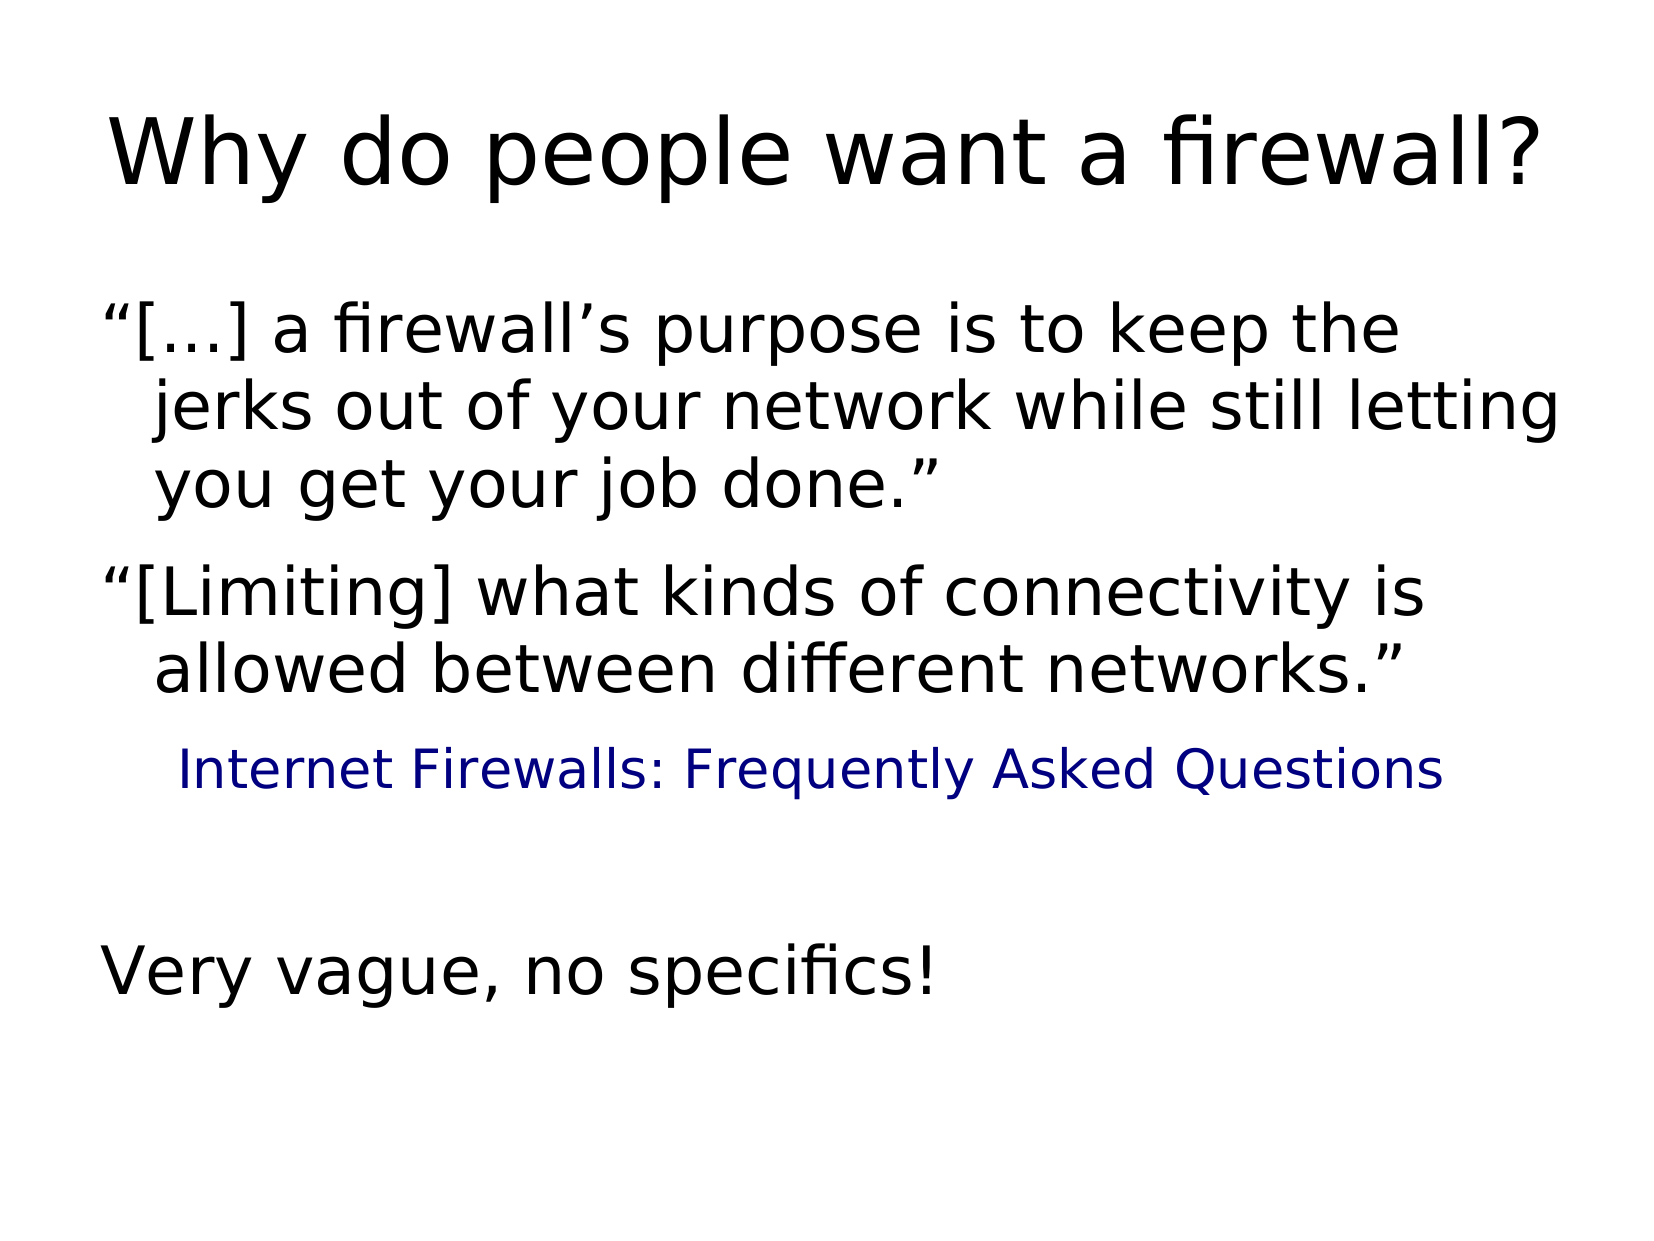

Why do people want a firewall?
# “[...] a firewall’s purpose is to keep the jerks out of your network while still letting you get your job done.”
“[Limiting] what kinds of connectivity is allowed between different networks.”
Internet Firewalls: Frequently Asked Questions
Very vague, no specifics!